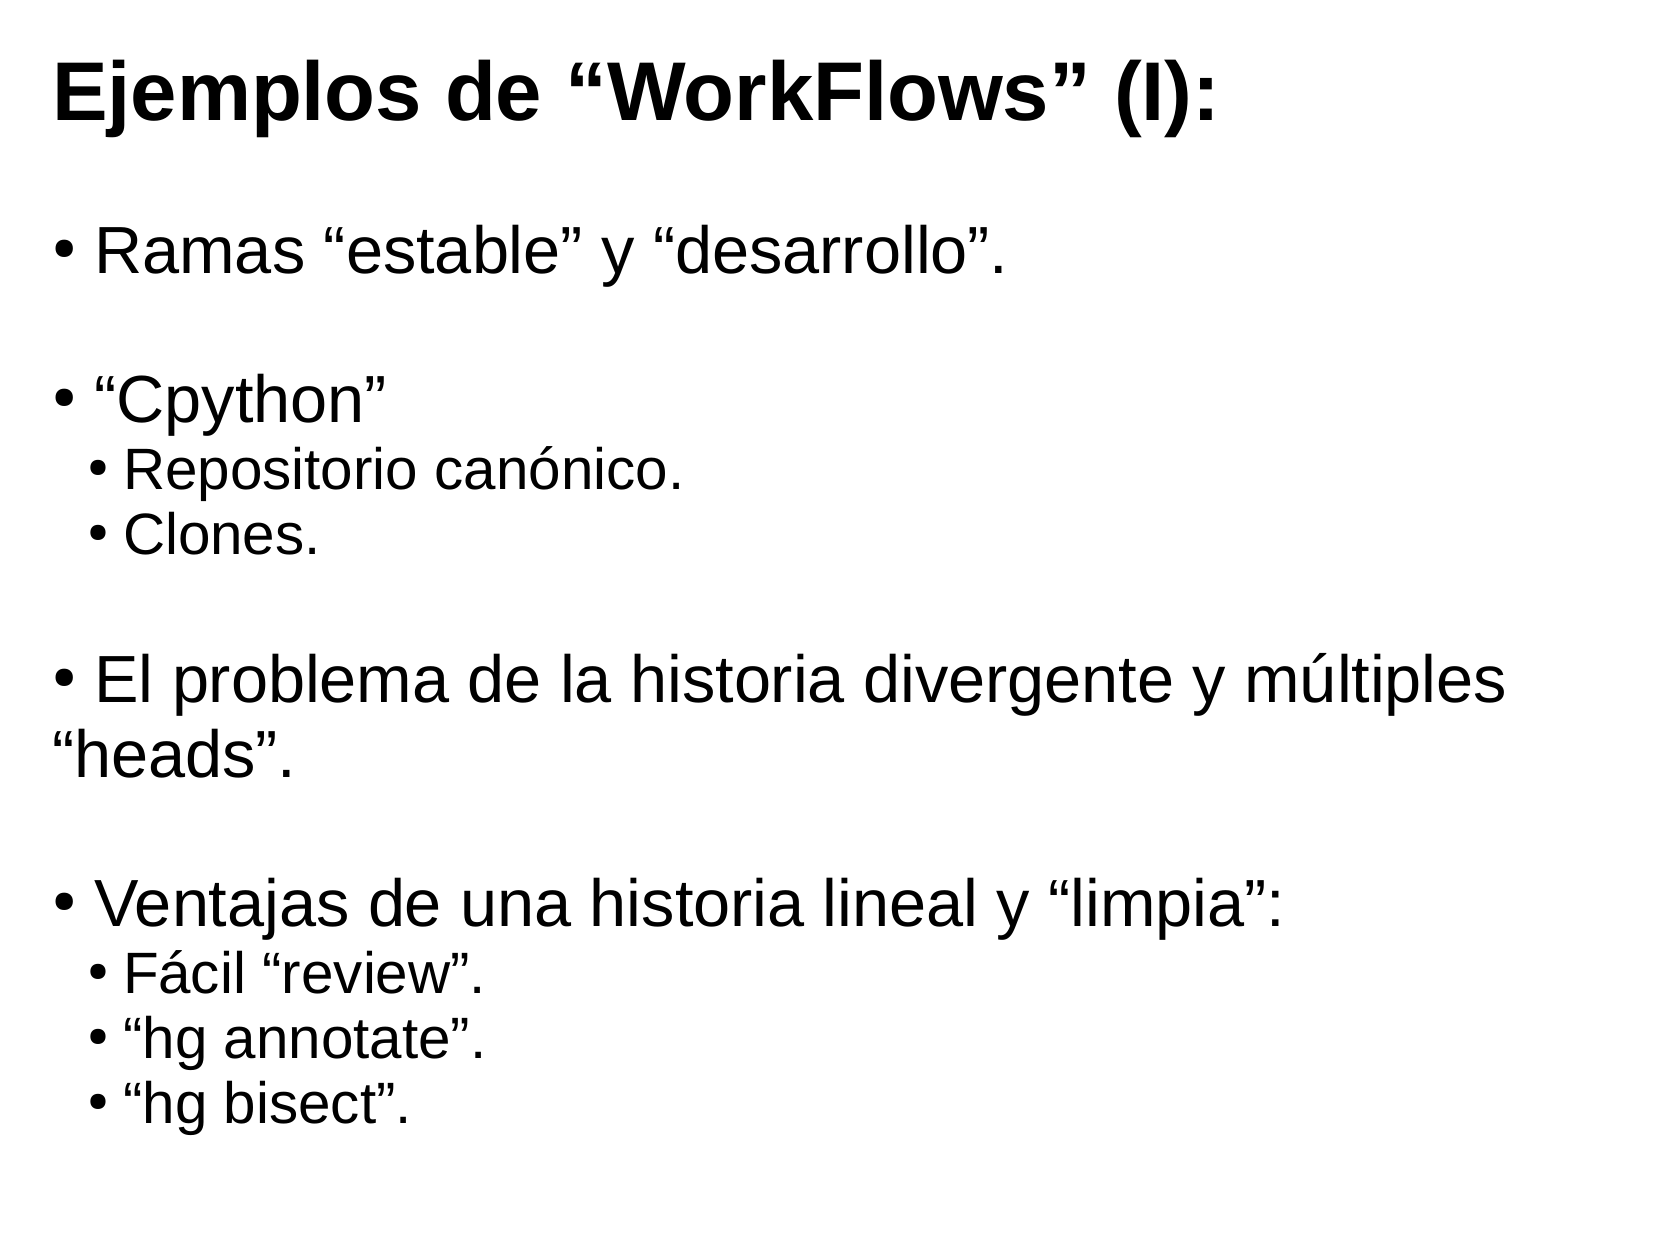

Ejemplos de “WorkFlows” (I):
 Ramas “estable” y “desarrollo”.
 “Cpython”
Repositorio canónico.
Clones.
 El problema de la historia divergente y múltiples “heads”.
 Ventajas de una historia lineal y “limpia”:
Fácil “review”.
“hg annotate”.
“hg bisect”.